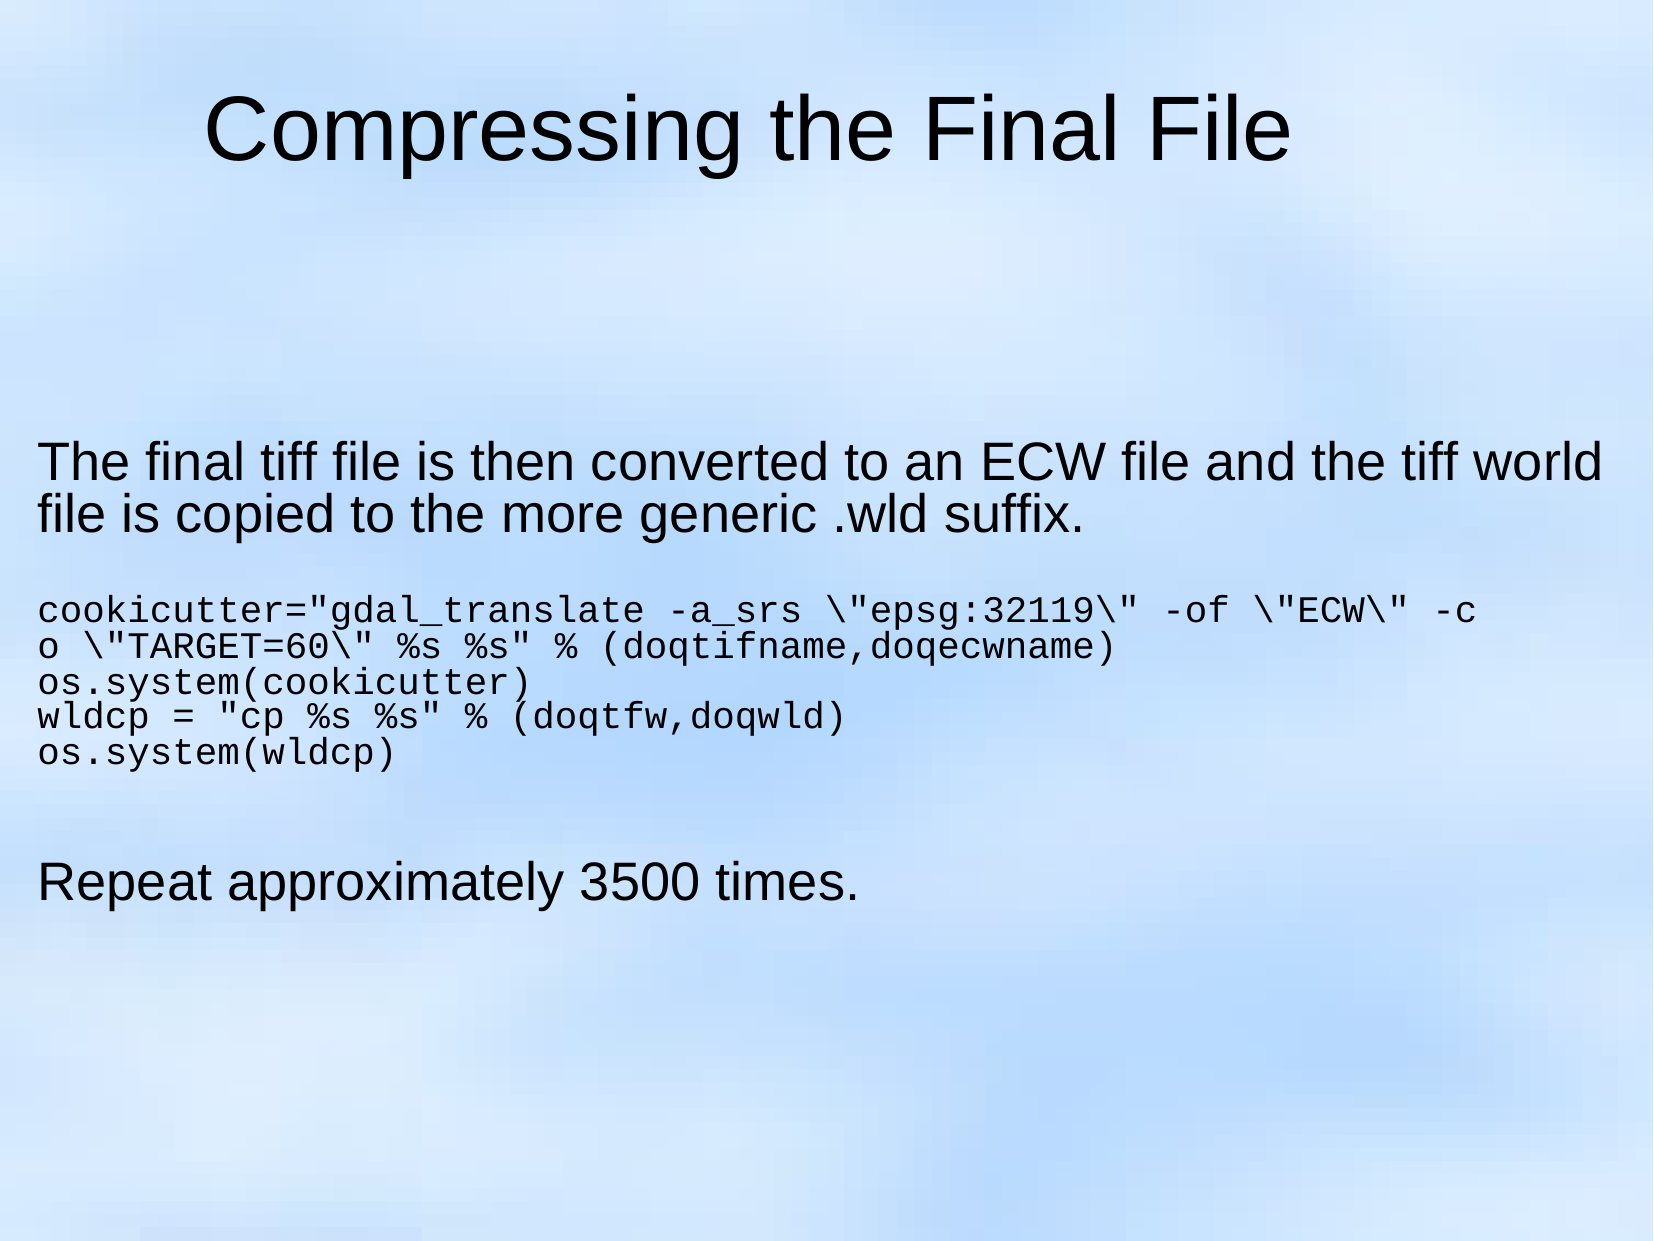

# Compressing the Final File
The final tiff file is then converted to an ECW file and the tiff world file is copied to the more generic .wld suffix.
cookicutter="gdal_translate -a_srs \"epsg:32119\" -of \"ECW\" -c
o \"TARGET=60\" %s %s" % (doqtifname,doqecwname)‏
os.system(cookicutter)‏
wldcp = "cp %s %s" % (doqtfw,doqwld)
os.system(wldcp)‏
Repeat approximately 3500 times.